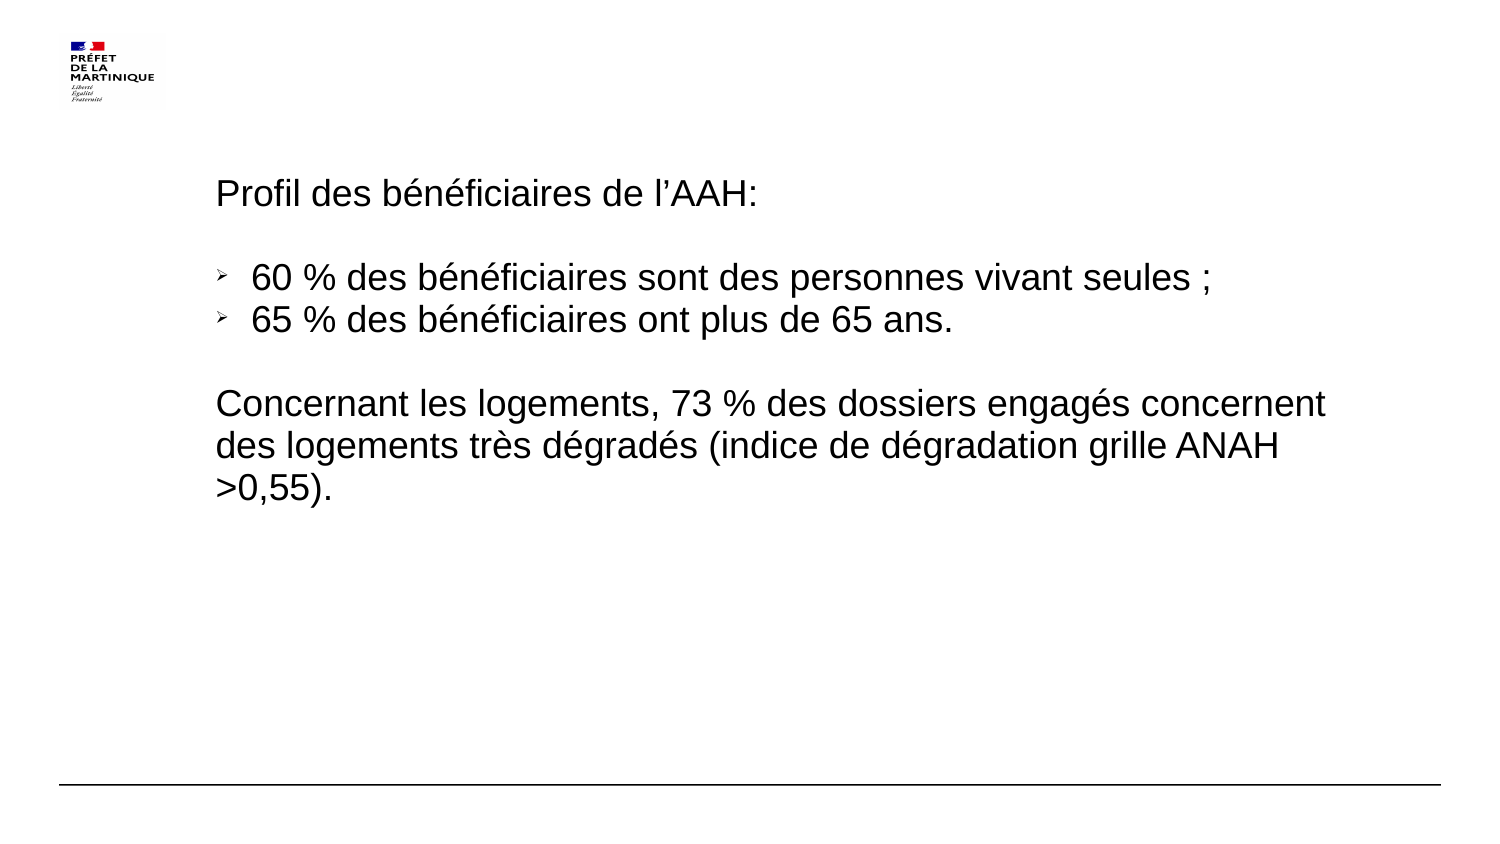

Profil des bénéficiaires de l’AAH:
60 % des bénéficiaires sont des personnes vivant seules ;
65 % des bénéficiaires ont plus de 65 ans.
Concernant les logements, 73 % des dossiers engagés concernent des logements très dégradés (indice de dégradation grille ANAH >0,55).